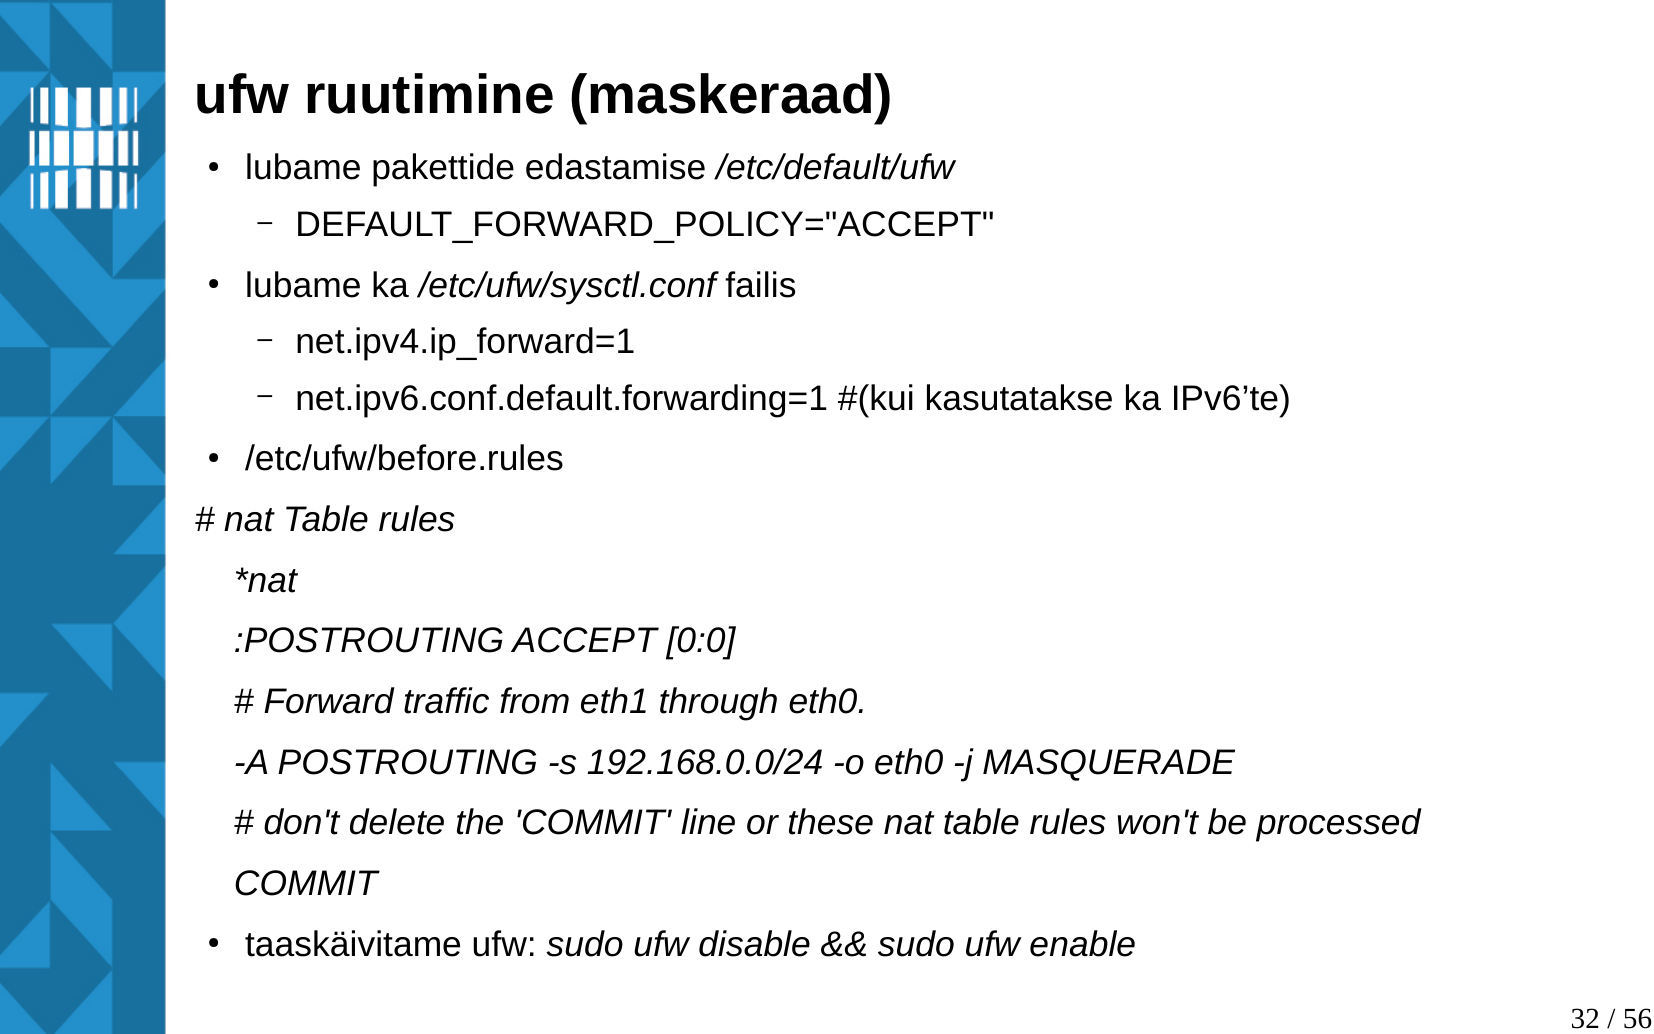

# ufw ruutimine (maskeraad)
lubame pakettide edastamise /etc/default/ufw
DEFAULT_FORWARD_POLICY="ACCEPT"
lubame ka /etc/ufw/sysctl.conf failis
net.ipv4.ip_forward=1
net.ipv6.conf.default.forwarding=1 #(kui kasutatakse ka IPv6’te)
/etc/ufw/before.rules
# nat Table rules
 *nat
 :POSTROUTING ACCEPT [0:0]
 # Forward traffic from eth1 through eth0.
 -A POSTROUTING -s 192.168.0.0/24 -o eth0 -j MASQUERADE
 # don't delete the 'COMMIT' line or these nat table rules won't be processed
 COMMIT
taaskäivitame ufw: sudo ufw disable && sudo ufw enable
32